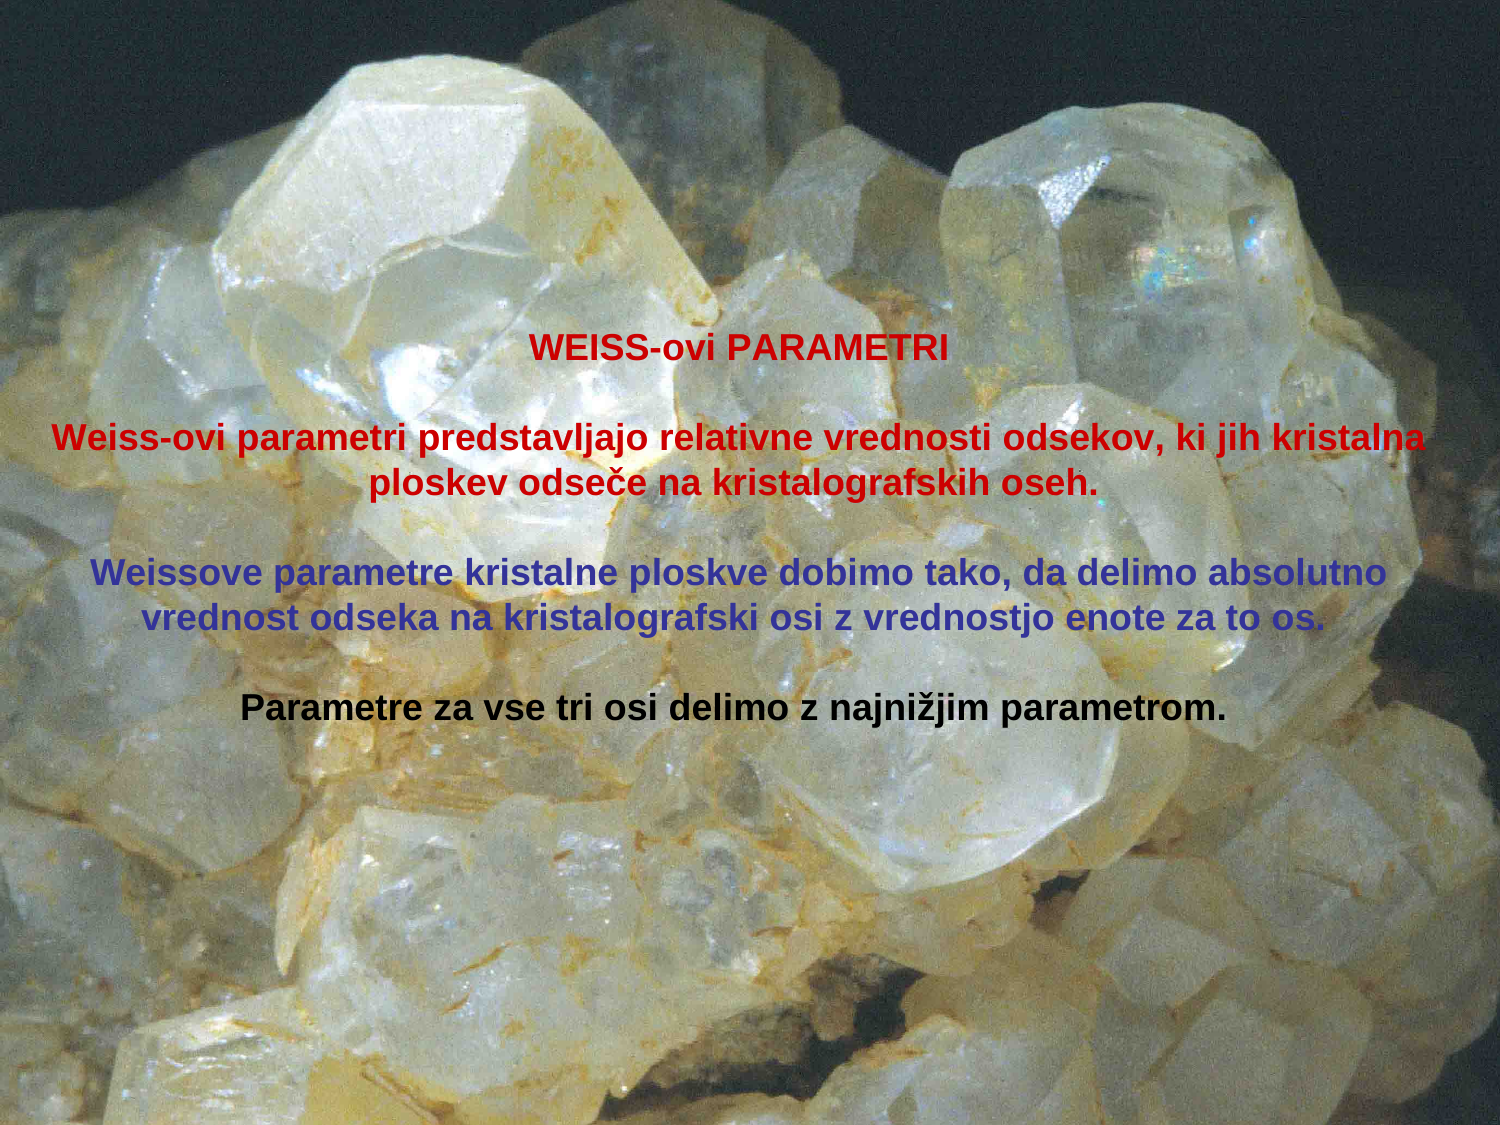

WEISS-ovi PARAMETRI
Weiss-ovi parametri predstavljajo relativne vrednosti odsekov, ki jih kristalna ploskev odseče na kristalografskih oseh.
Weissove parametre kristalne ploskve dobimo tako, da delimo absolutno vrednost odseka na kristalografski osi z vrednostjo enote za to os.
Parametre za vse tri osi delimo z najnižjim parametrom.